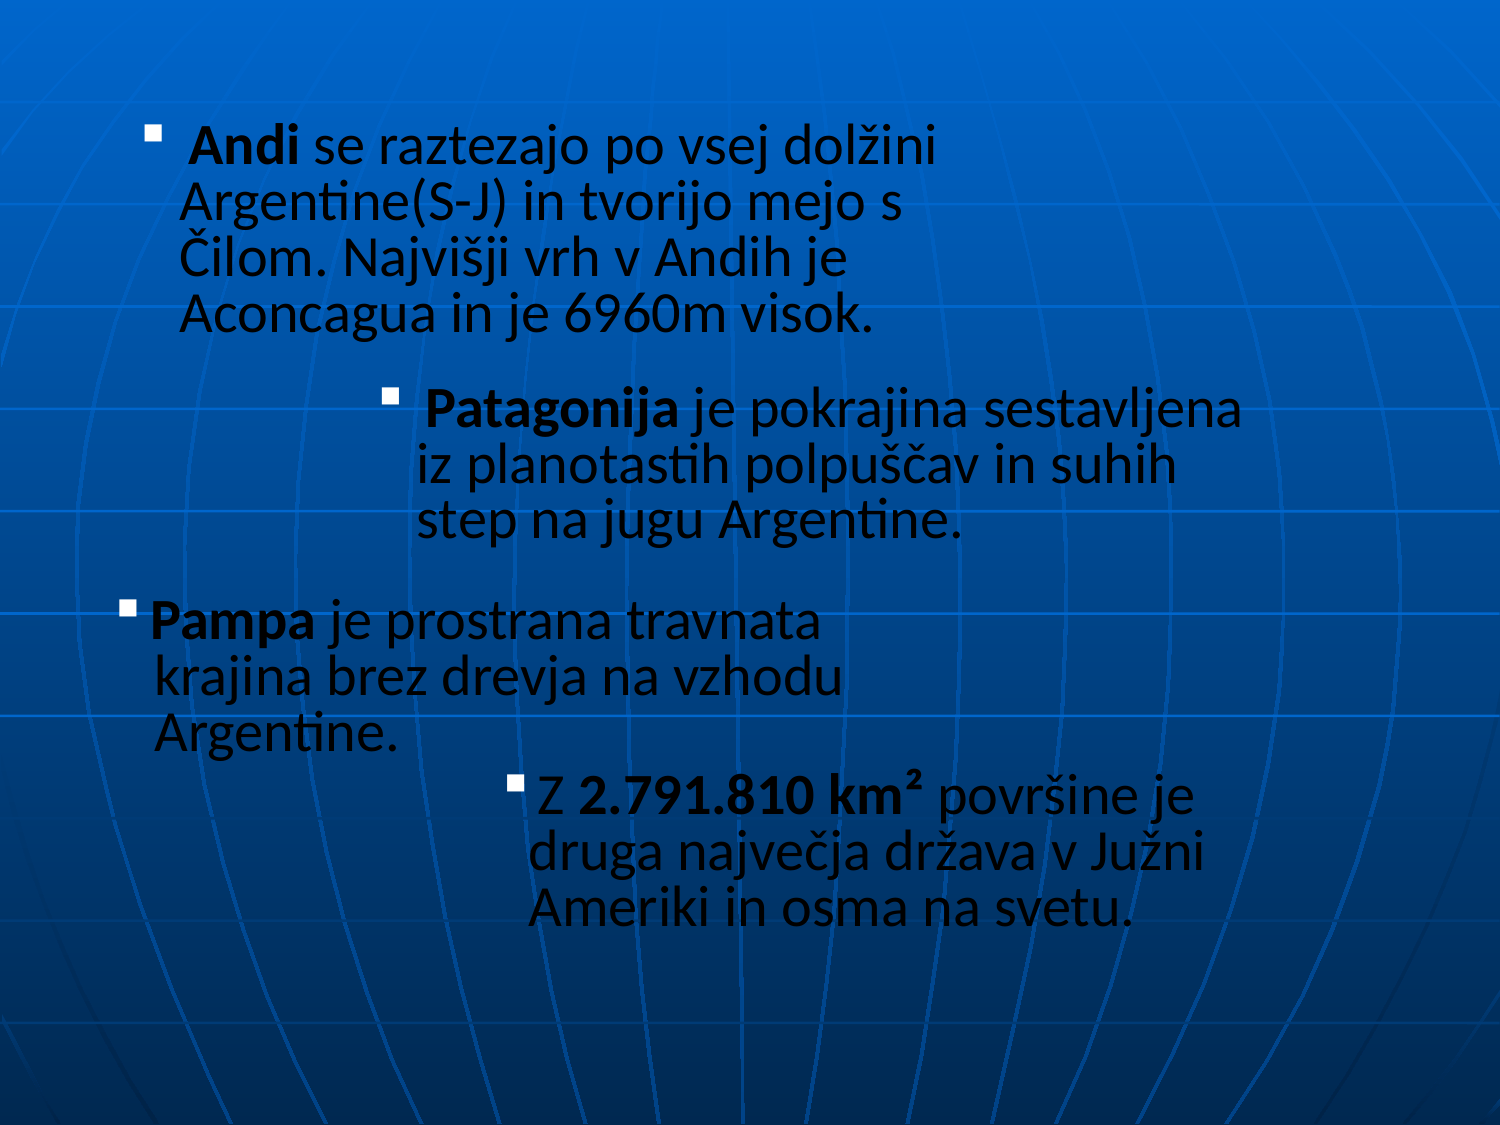

Andi se raztezajo po vsej dolžini
 Argentine(S-J) in tvorijo mejo s
 Čilom. Najvišji vrh v Andih je
 Aconcagua in je 6960m visok.
 Patagonija je pokrajina sestavljena
 iz planotastih polpuščav in suhih
 step na jugu Argentine.
Pampa je prostrana travnata
 krajina brez drevja na vzhodu
 Argentine.
Z 2.791.810 km² površine je
 druga največja država v Južni
 Ameriki in osma na svetu.